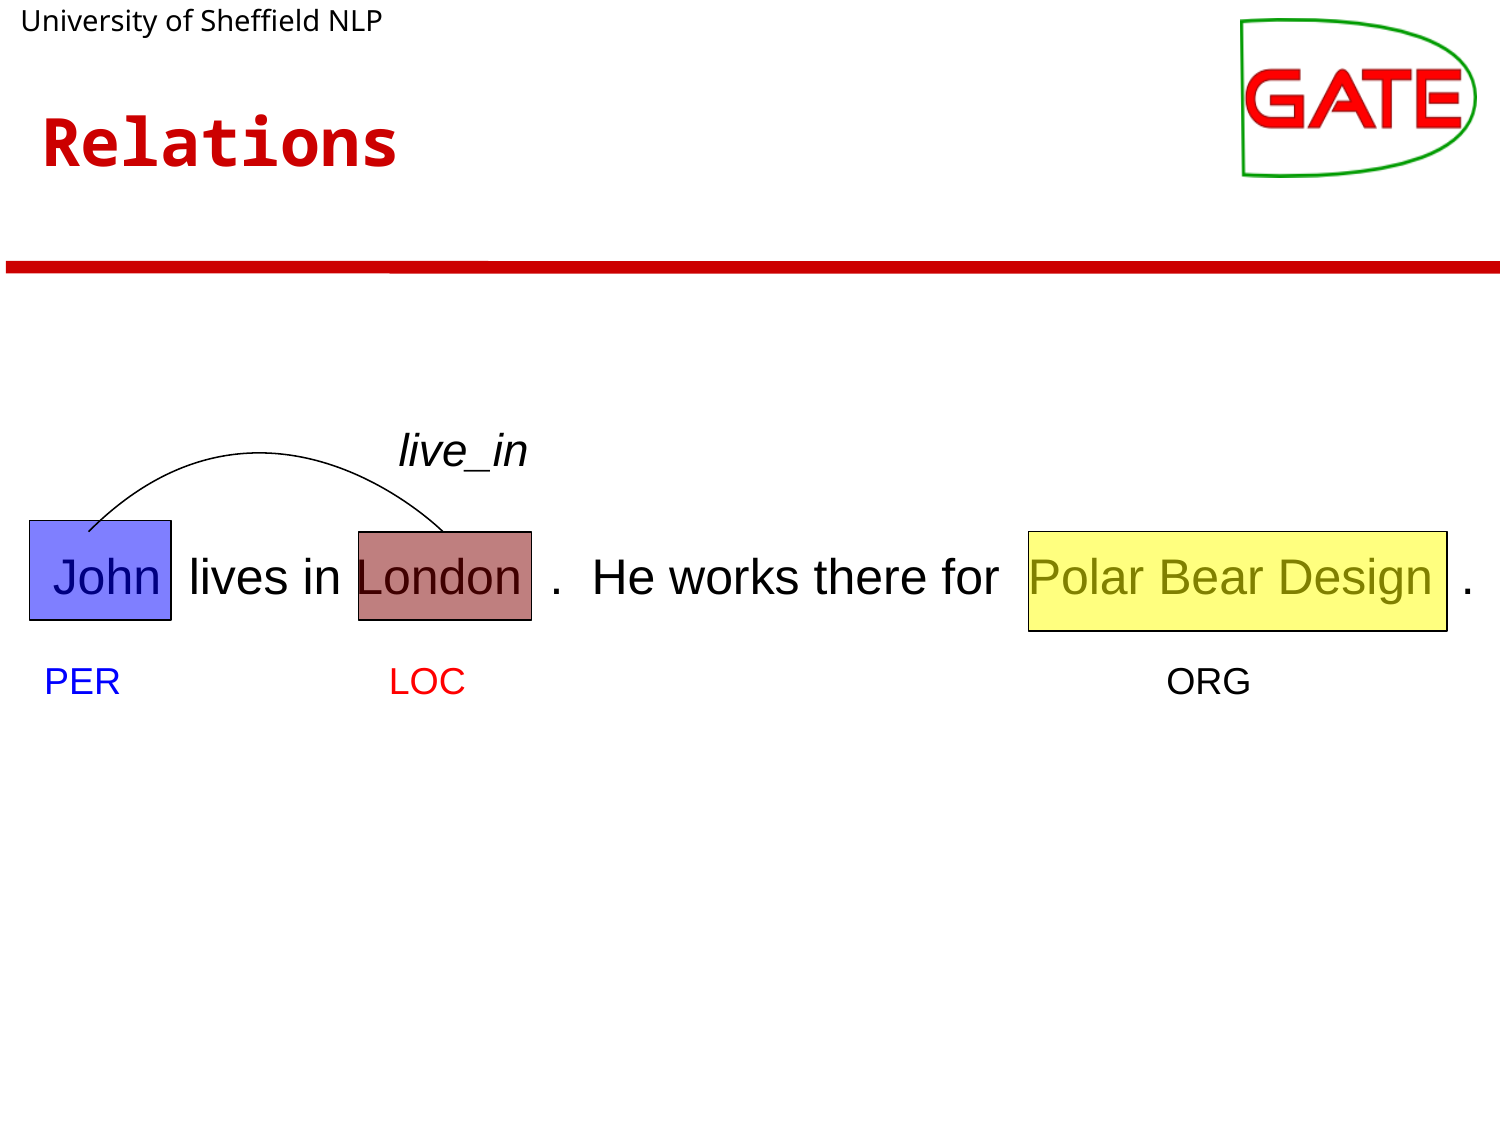

# Relations
live_in
John lives in London . He works there for Polar Bear Design .
PER
LOC
ORG